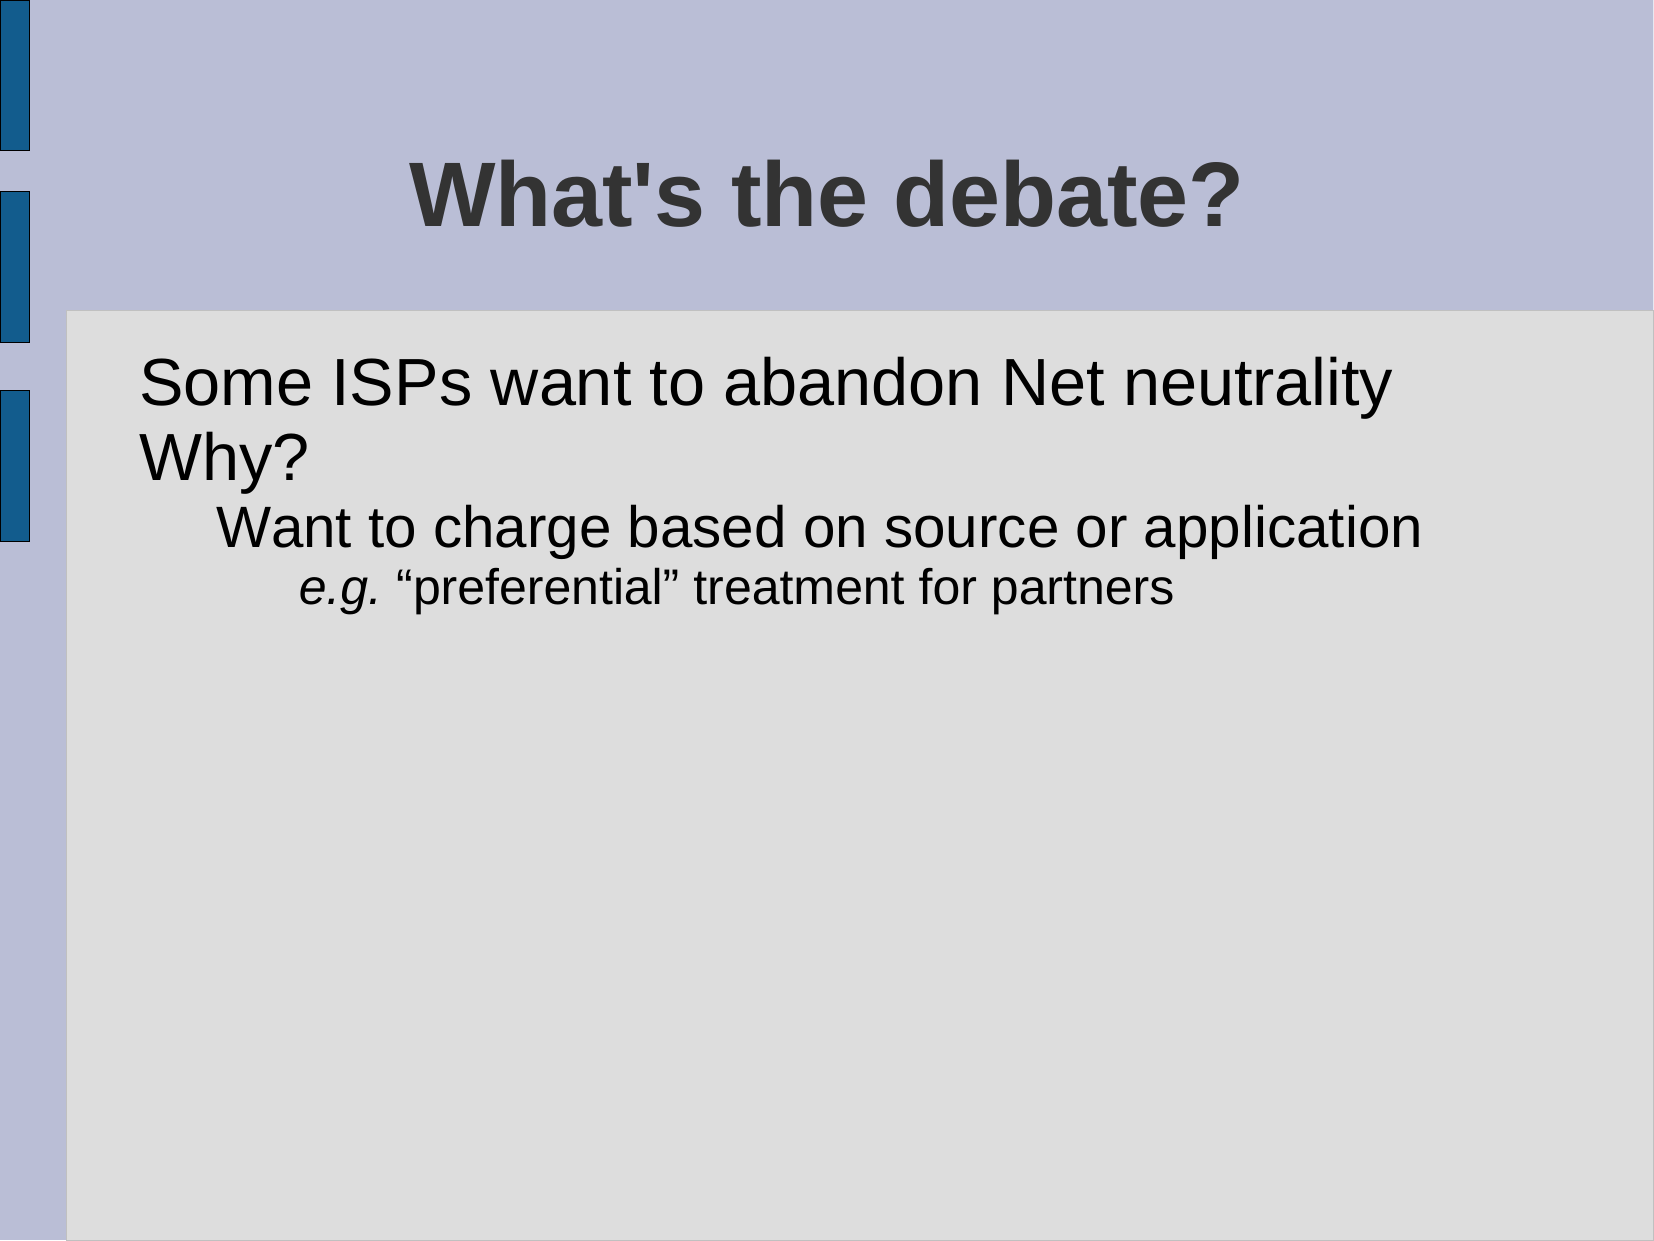

# What's the debate?
Some ISPs want to abandon Net neutrality
Why?
Want to charge based on source or application
e.g. “preferential” treatment for partners